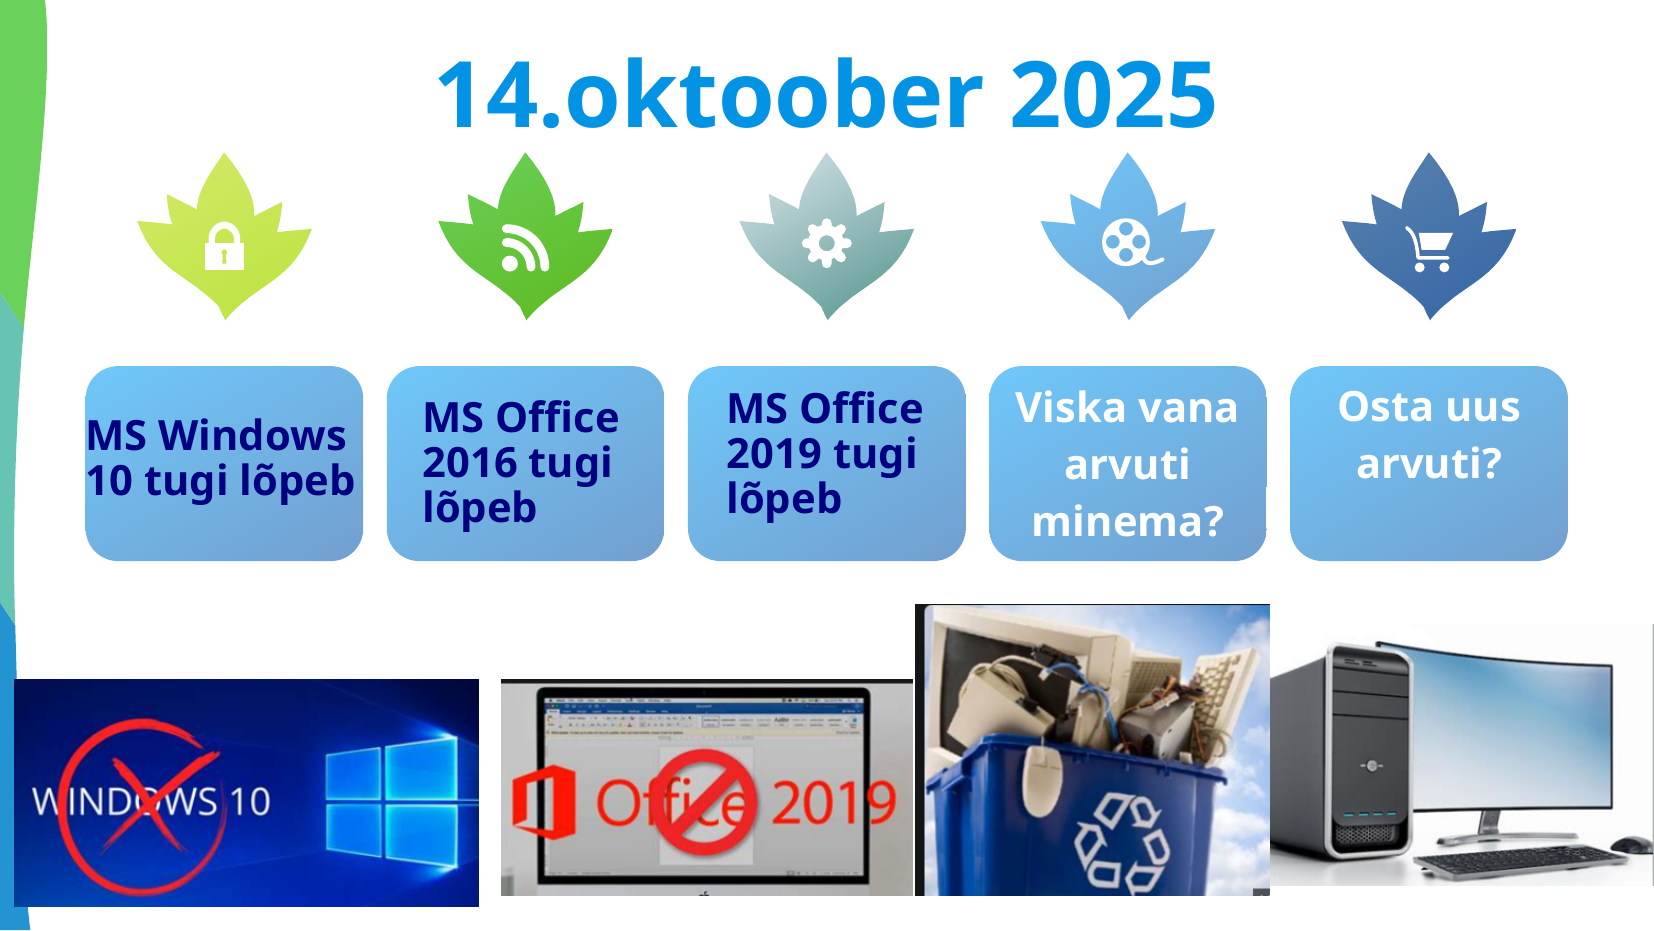

14.oktoober 2025
MS Office 2019 tugi lõpeb
MS Office 2016 tugi lõpeb
# MS Windows 10 tugi lõpeb
Viska vana arvuti minema?
Osta uus arvuti?